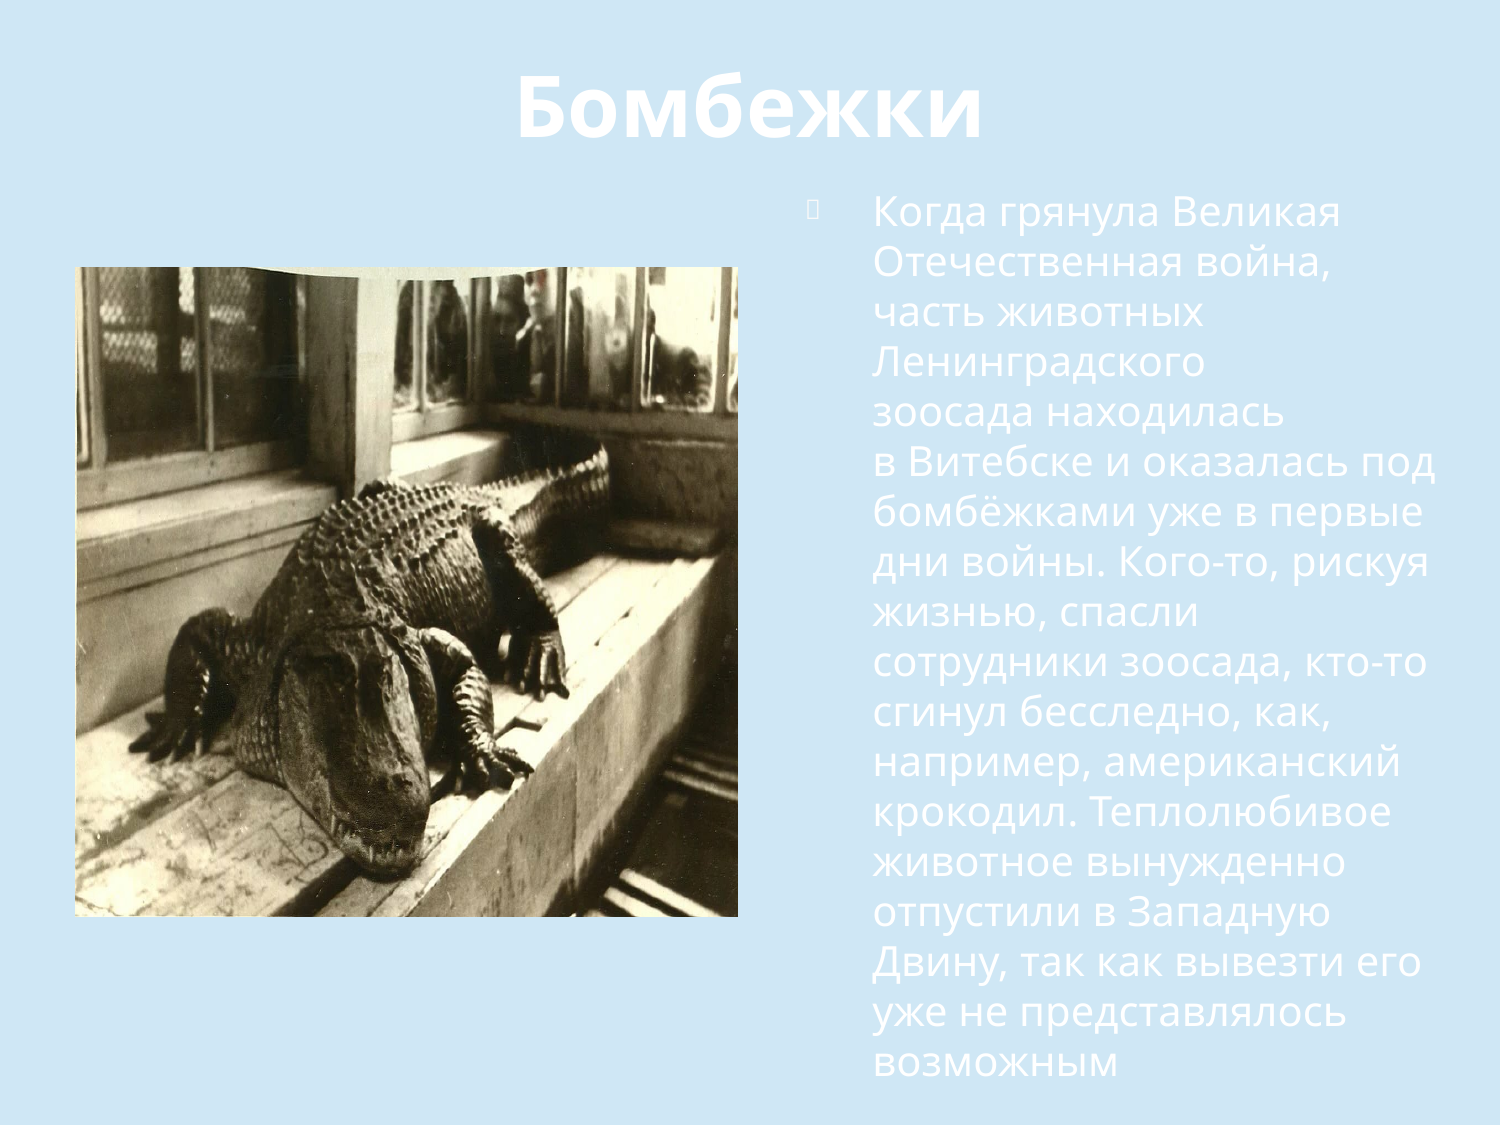

# Бомбежки
Когда грянула Великая Отечественная война, часть животных Ленинградского зоосада находилась в Витебске и оказалась под бомбёжками уже в первые дни войны. Кого-то, рискуя жизнью, спасли сотрудники зоосада, кто-то сгинул бесследно, как, например, американский крокодил. Теплолюбивое животное вынужденно отпустили в Западную Двину, так как вывезти его уже не представлялось возможным